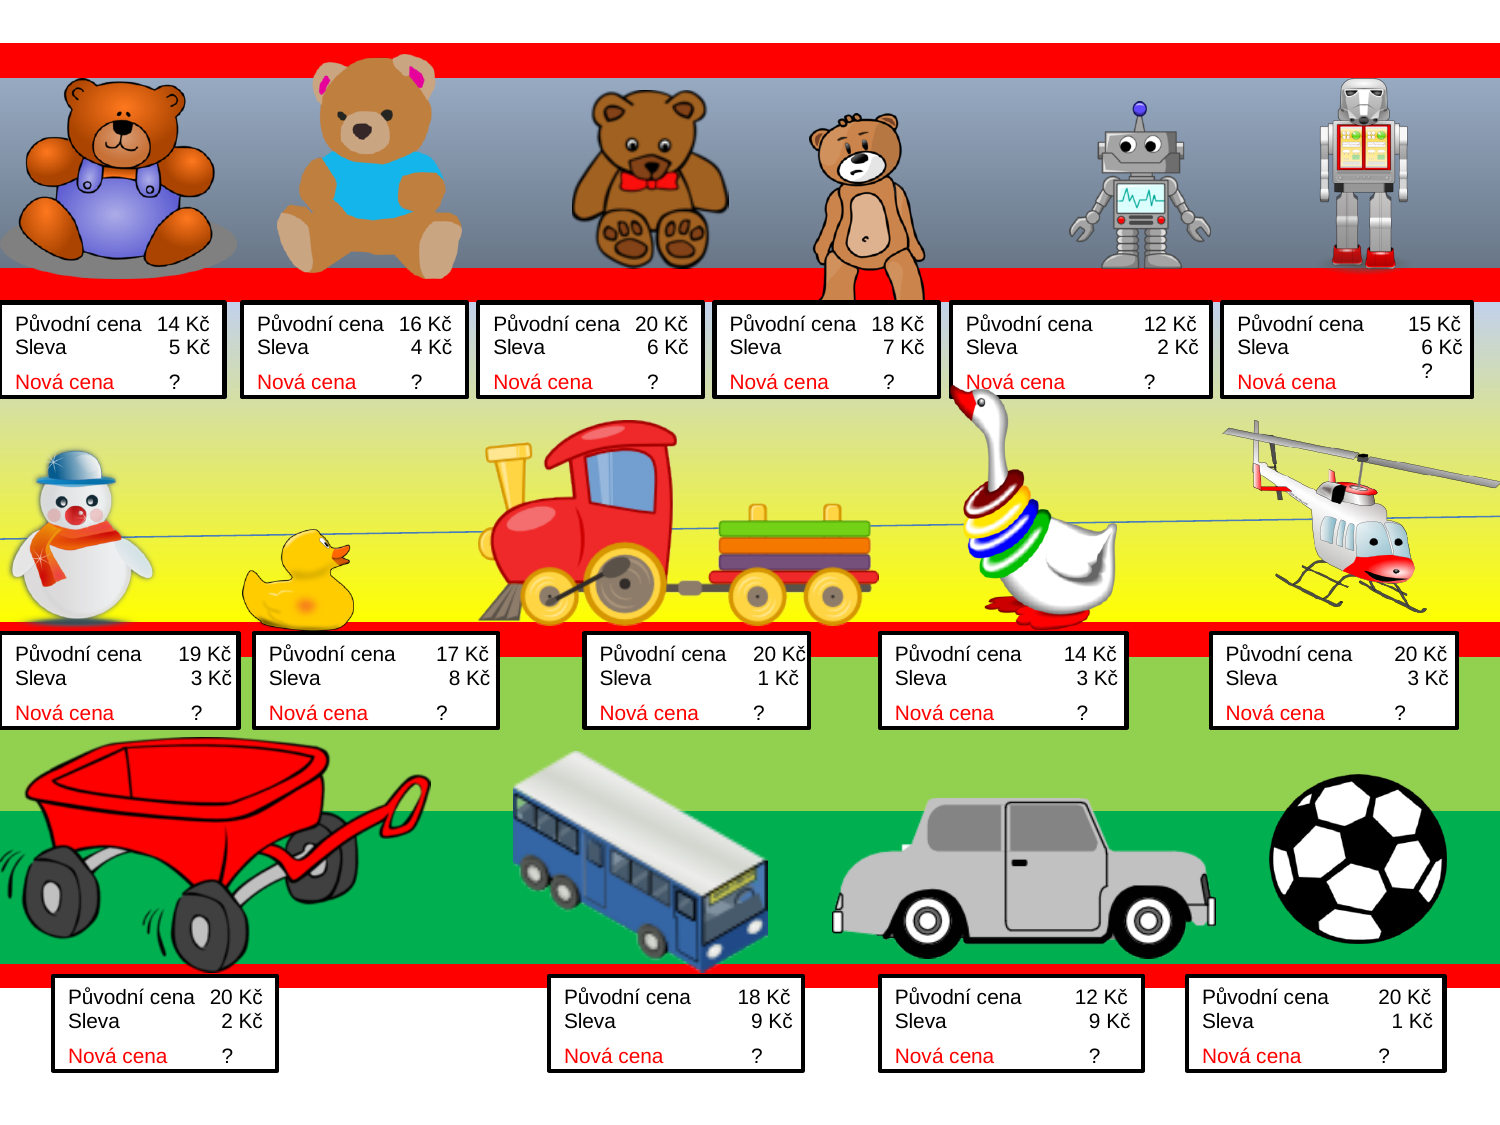

Původní cena
Sleva
Nová cena
14 Kč
5 Kč
?
Původní cena
Sleva
Nová cena
16 Kč
4 Kč
?
Původní cena
Sleva
Nová cena
20 Kč
6 Kč
?
Původní cena
Sleva
Nová cena
18 Kč
7 Kč
?
Původní cena
Sleva
Nová cena
12 Kč
2 Kč
?
Původní cena
Sleva
Nová cena
15 Kč
6 Kč
?
Původní cena
Sleva
Nová cena
19 Kč
3 Kč
?
Původní cena
Sleva
Nová cena
17 Kč
8 Kč
?
Původní cena
Sleva
Nová cena
20 Kč
1 Kč
?
Původní cena
Sleva
Nová cena
14 Kč
3 Kč
?
Původní cena
Sleva
Nová cena
20 Kč
3 Kč
?
Původní cena
Sleva
Nová cena
20 Kč
2 Kč
?
Původní cena
Sleva
Nová cena
18 Kč
9 Kč
?
Původní cena
Sleva
Nová cena
12 Kč
9 Kč
?
Původní cena
Sleva
Nová cena
20 Kč
1 Kč
?